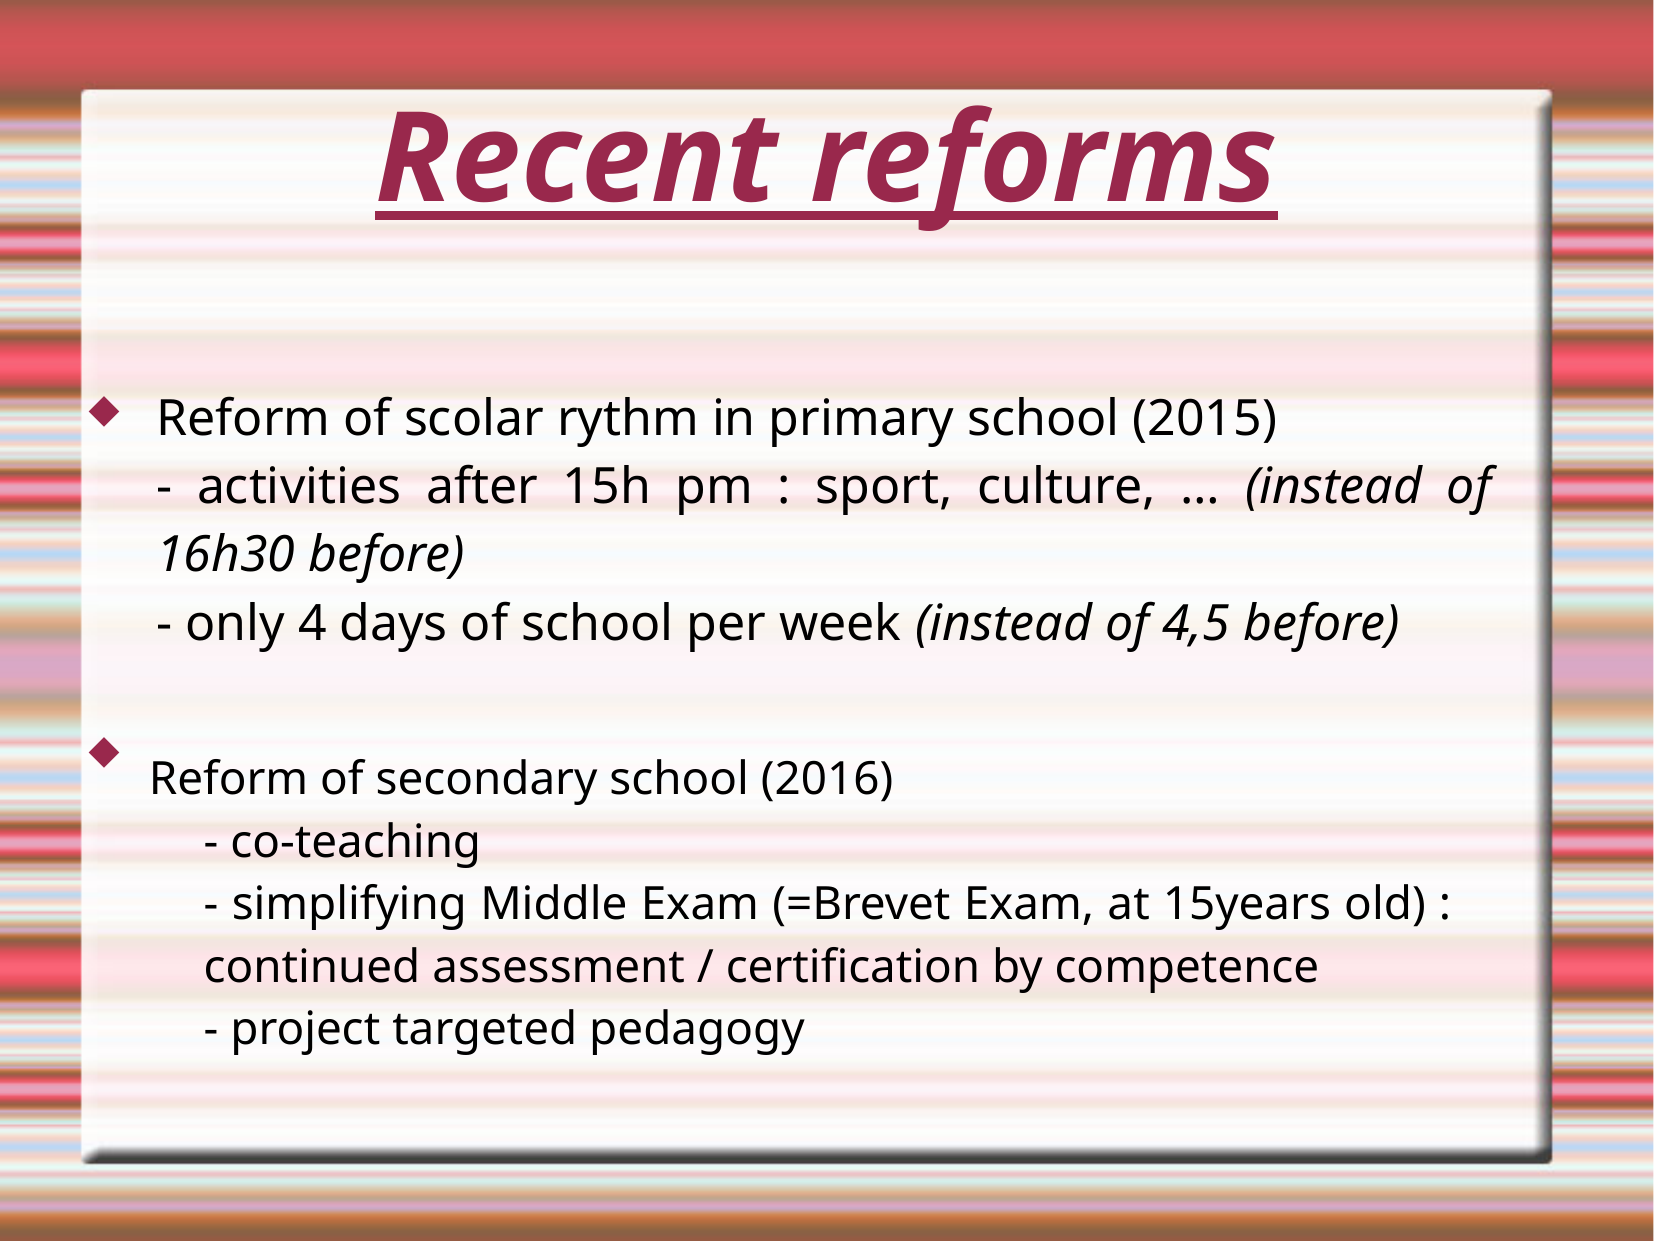

# Recent reforms
Reform of scolar rythm in primary school (2015)
- activities after 15h pm : sport, culture, … (instead of 16h30 before)
- only 4 days of school per week (instead of 4,5 before)
Reform of secondary school (2016)
- co-teaching
- simplifying Middle Exam (=Brevet Exam, at 15years old) : continued assessment / certification by competence
- project targeted pedagogy